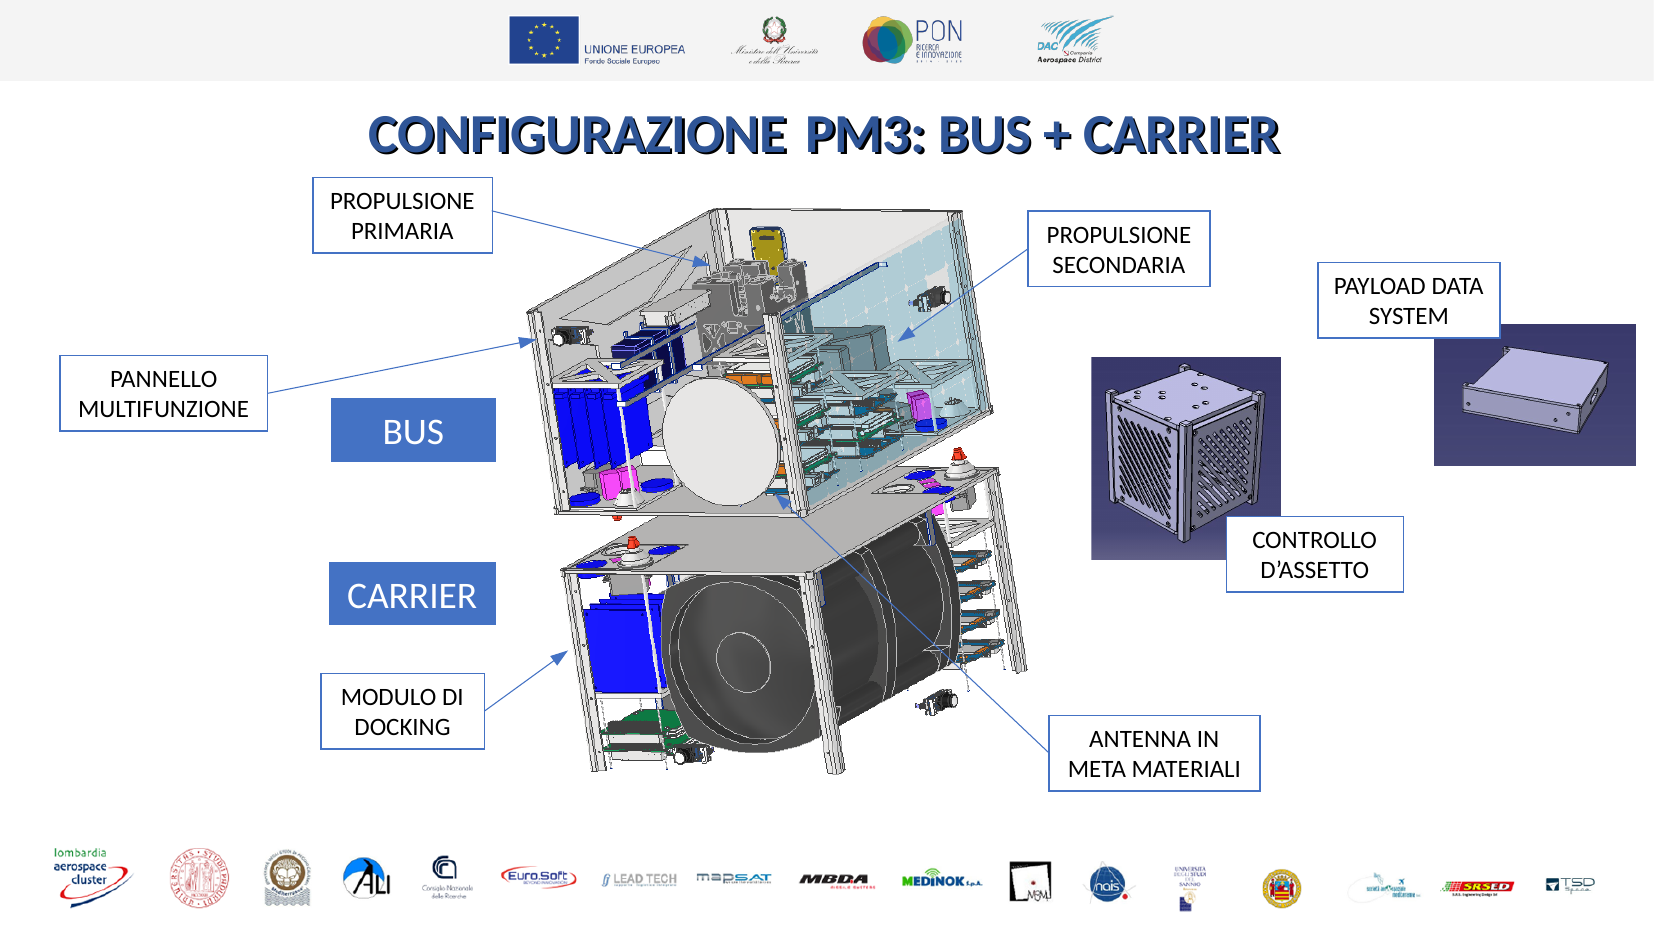

CONFIGURAZIONE PM3: BUS + CARRIER
PROPULSIONE PRIMARIA
PROPULSIONE SECONDARIA
PAYLOAD DATA SYSTEM
PANNELLO MULTIFUNZIONE
BUS
CONTROLLO D’ASSETTO
CARRIER
MODULO DI DOCKING
ANTENNA IN META MATERIALI